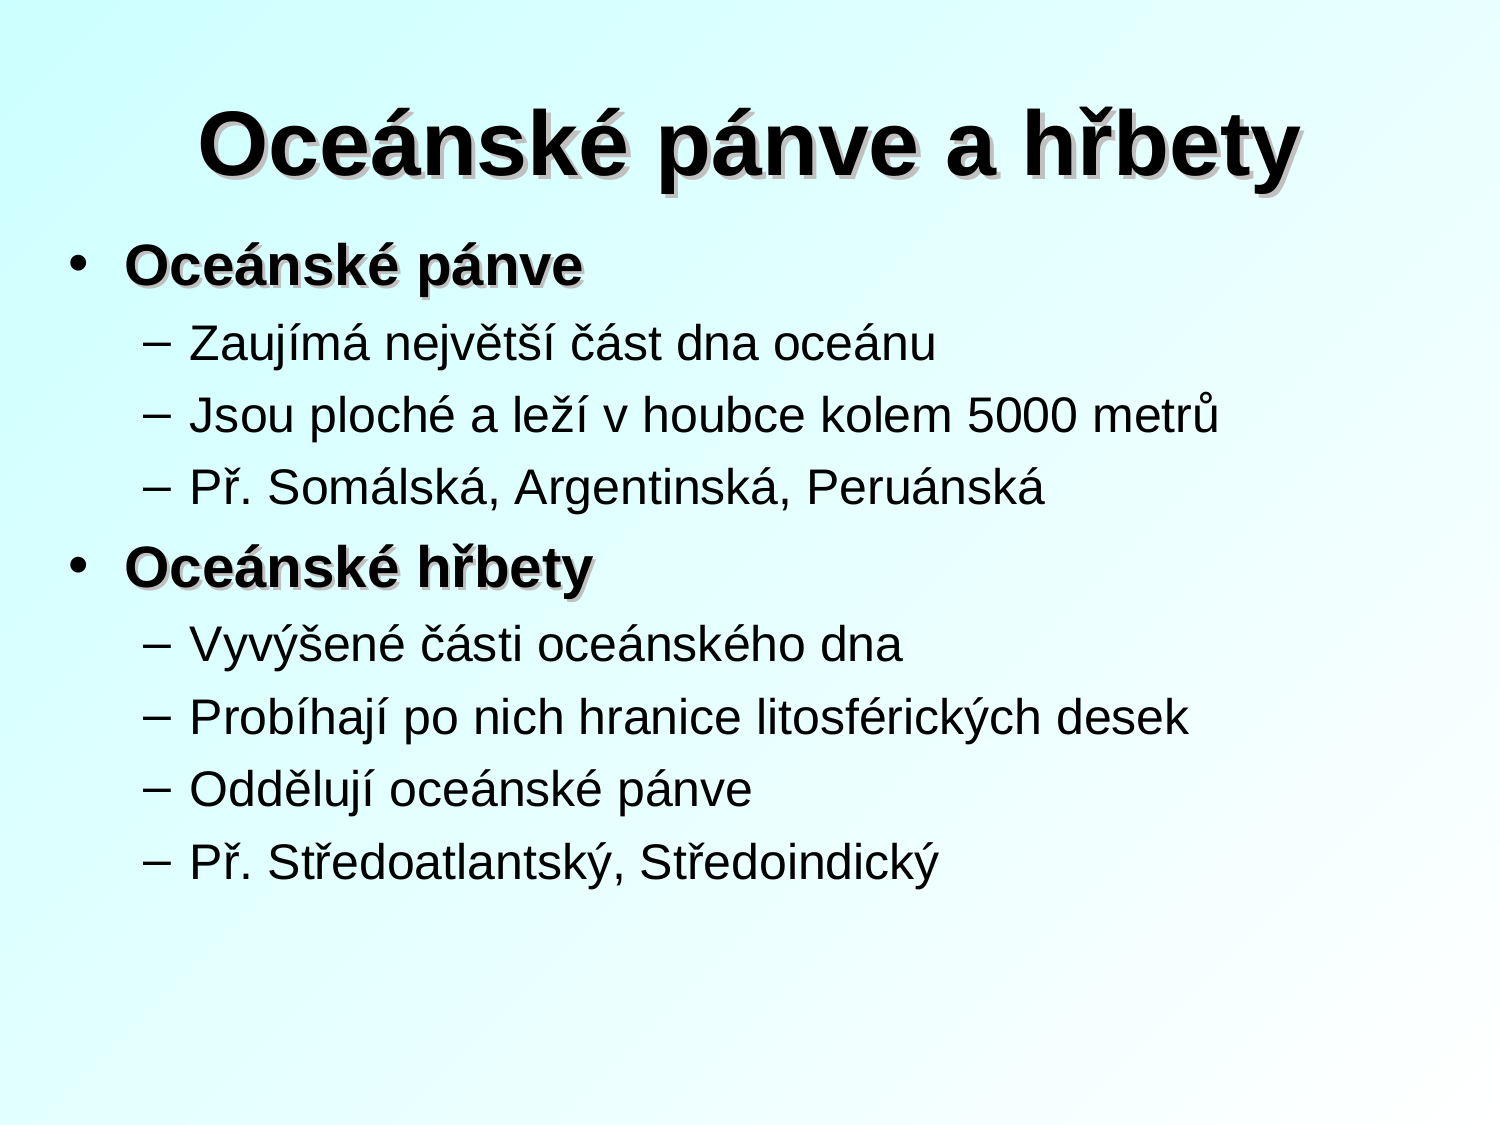

# Oceánské pánve a hřbety
Oceánské pánve
Zaujímá největší část dna oceánu
Jsou ploché a leží v houbce kolem 5000 metrů
Př. Somálská, Argentinská, Peruánská
Oceánské hřbety
Vyvýšené části oceánského dna
Probíhají po nich hranice litosférických desek
Oddělují oceánské pánve
Př. Středoatlantský, Středoindický